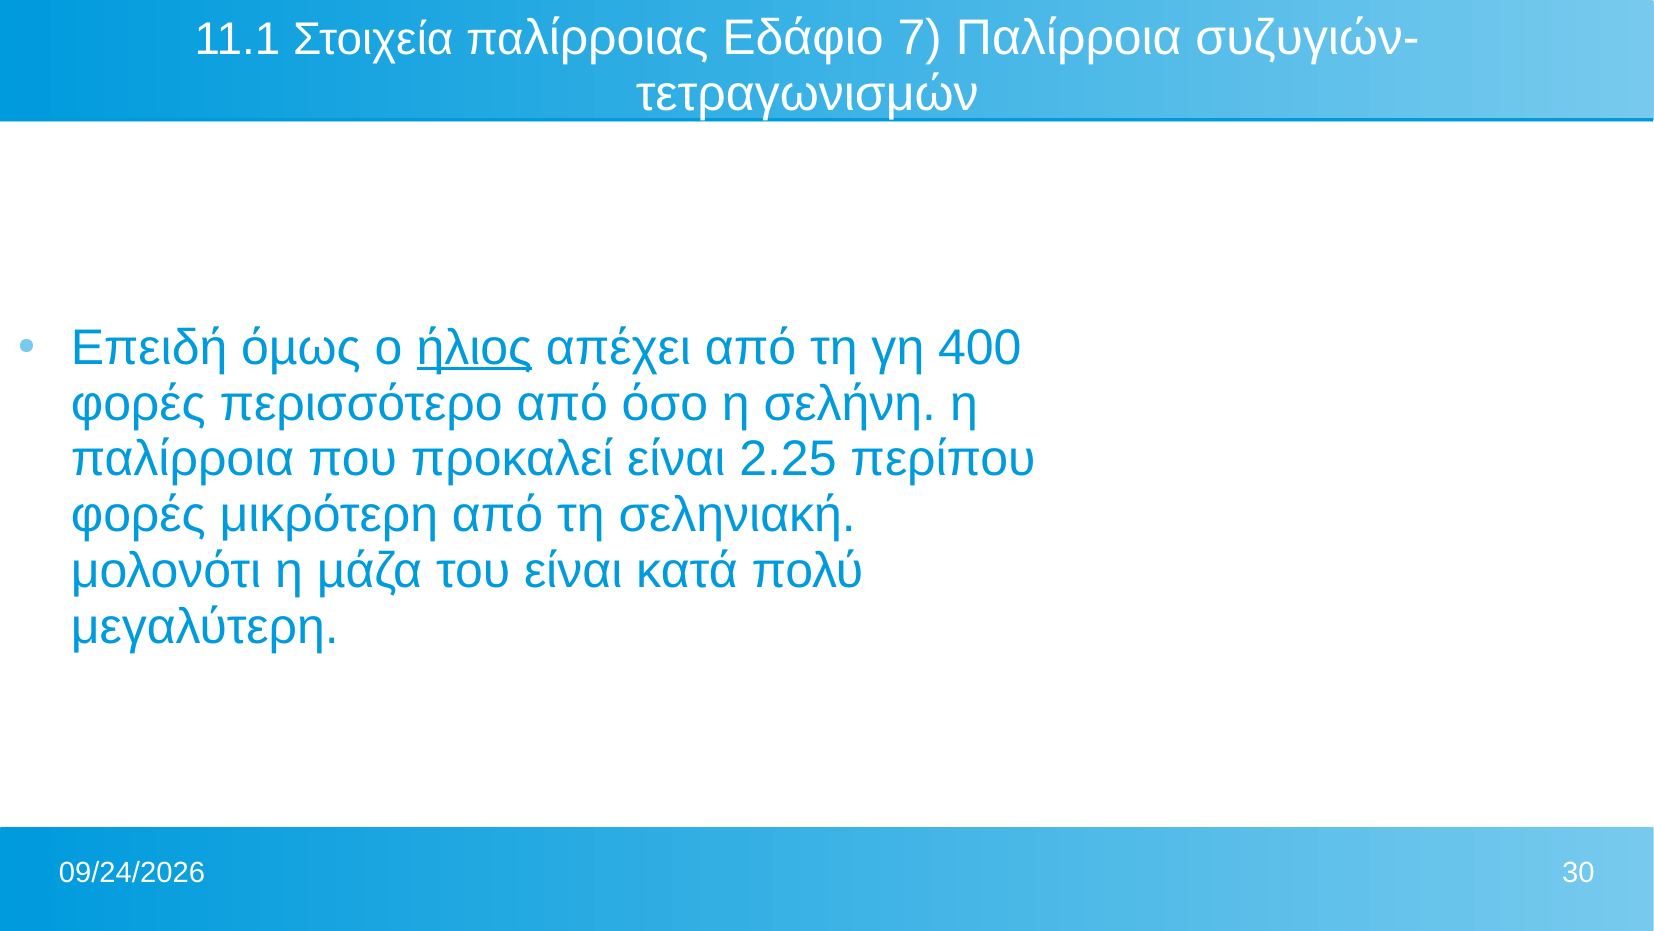

# 11.1 Στοιχεία παλίρροιας Εδάφιο 7) Παλίρροια συζυγιών-τετραγωνισμών
Επειδή όµως ο ήλιος απέχει από τη γη 400 φορές περισσότερο από όσο η σελήνη. η παλίρροια που προκαλεί είναι 2.25 περίπου φορές μικρότερη από τη σεληνιακή. μολονότι η µάζα του είναι κατά πολύ μεγαλύτερη.
30